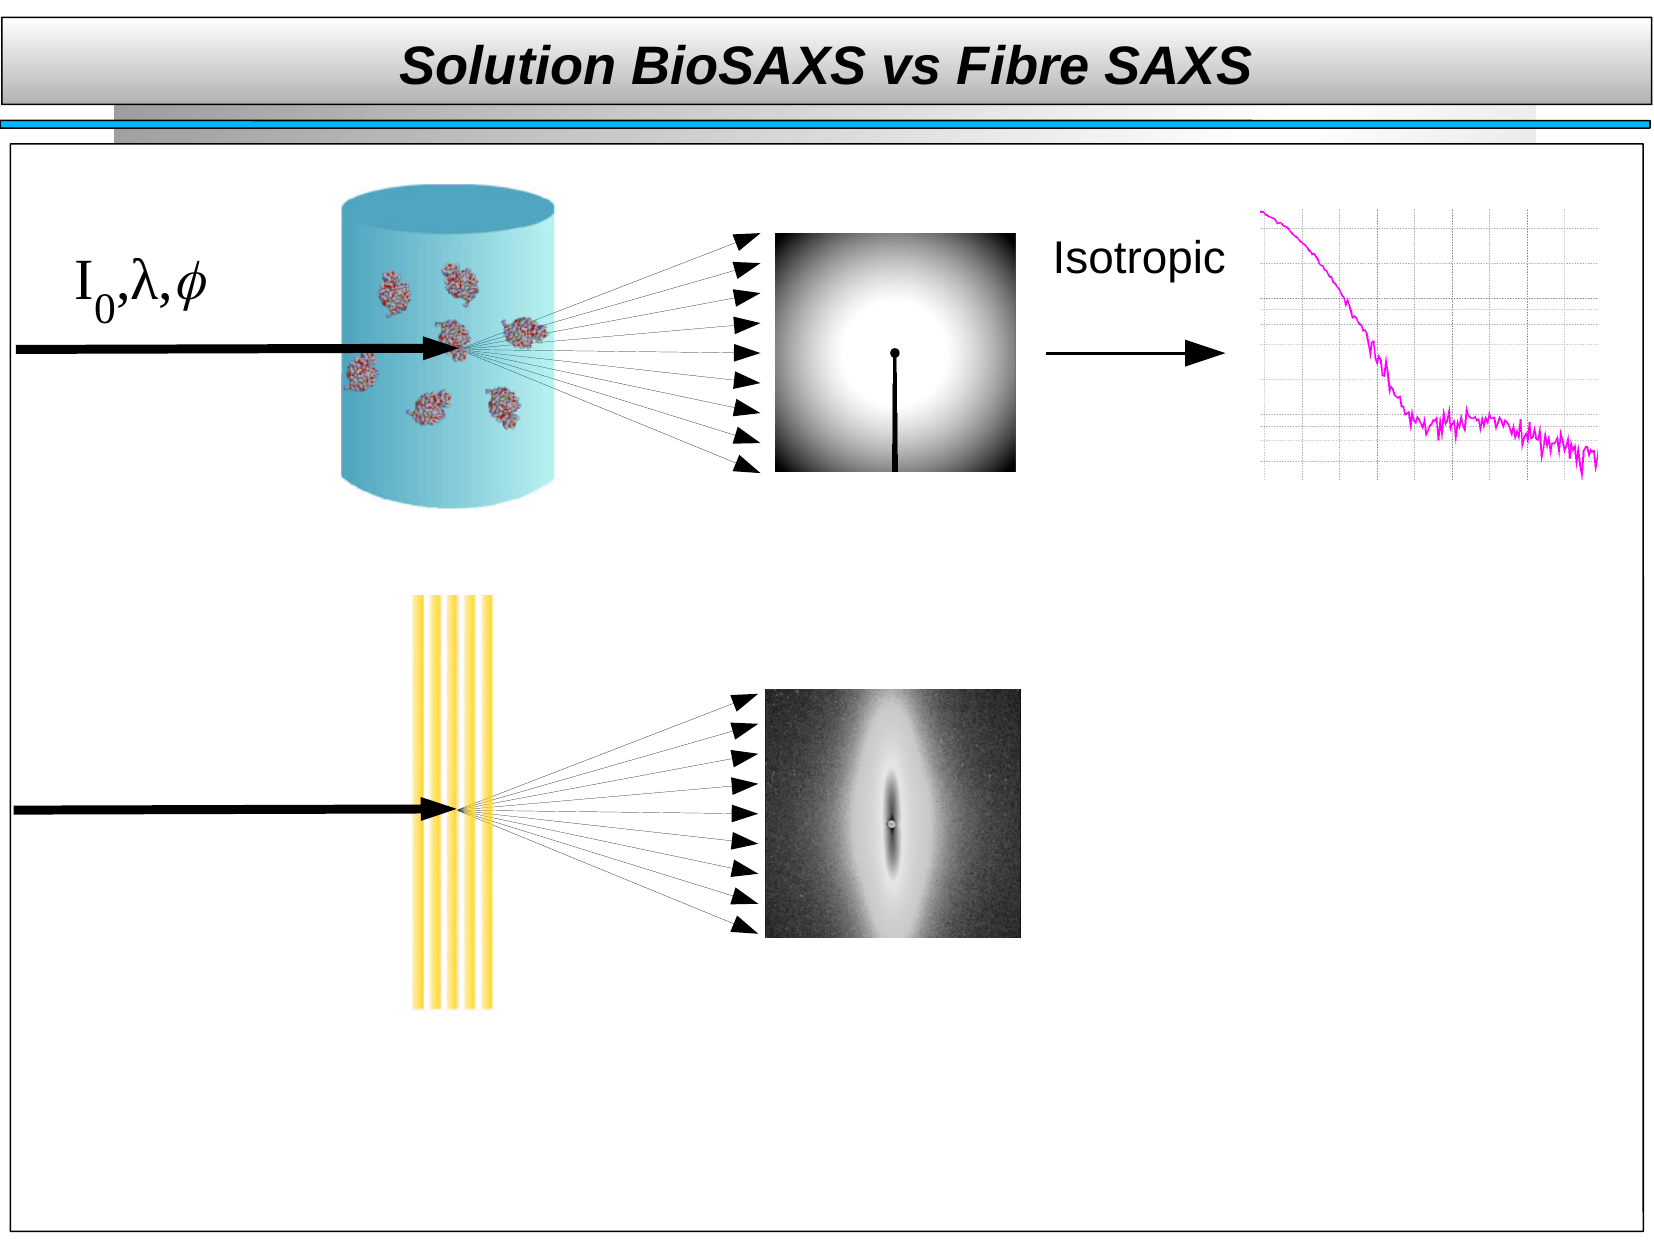

Solution BioSAXS vs Fibre SAXS
I0,λ,f
Isotropic